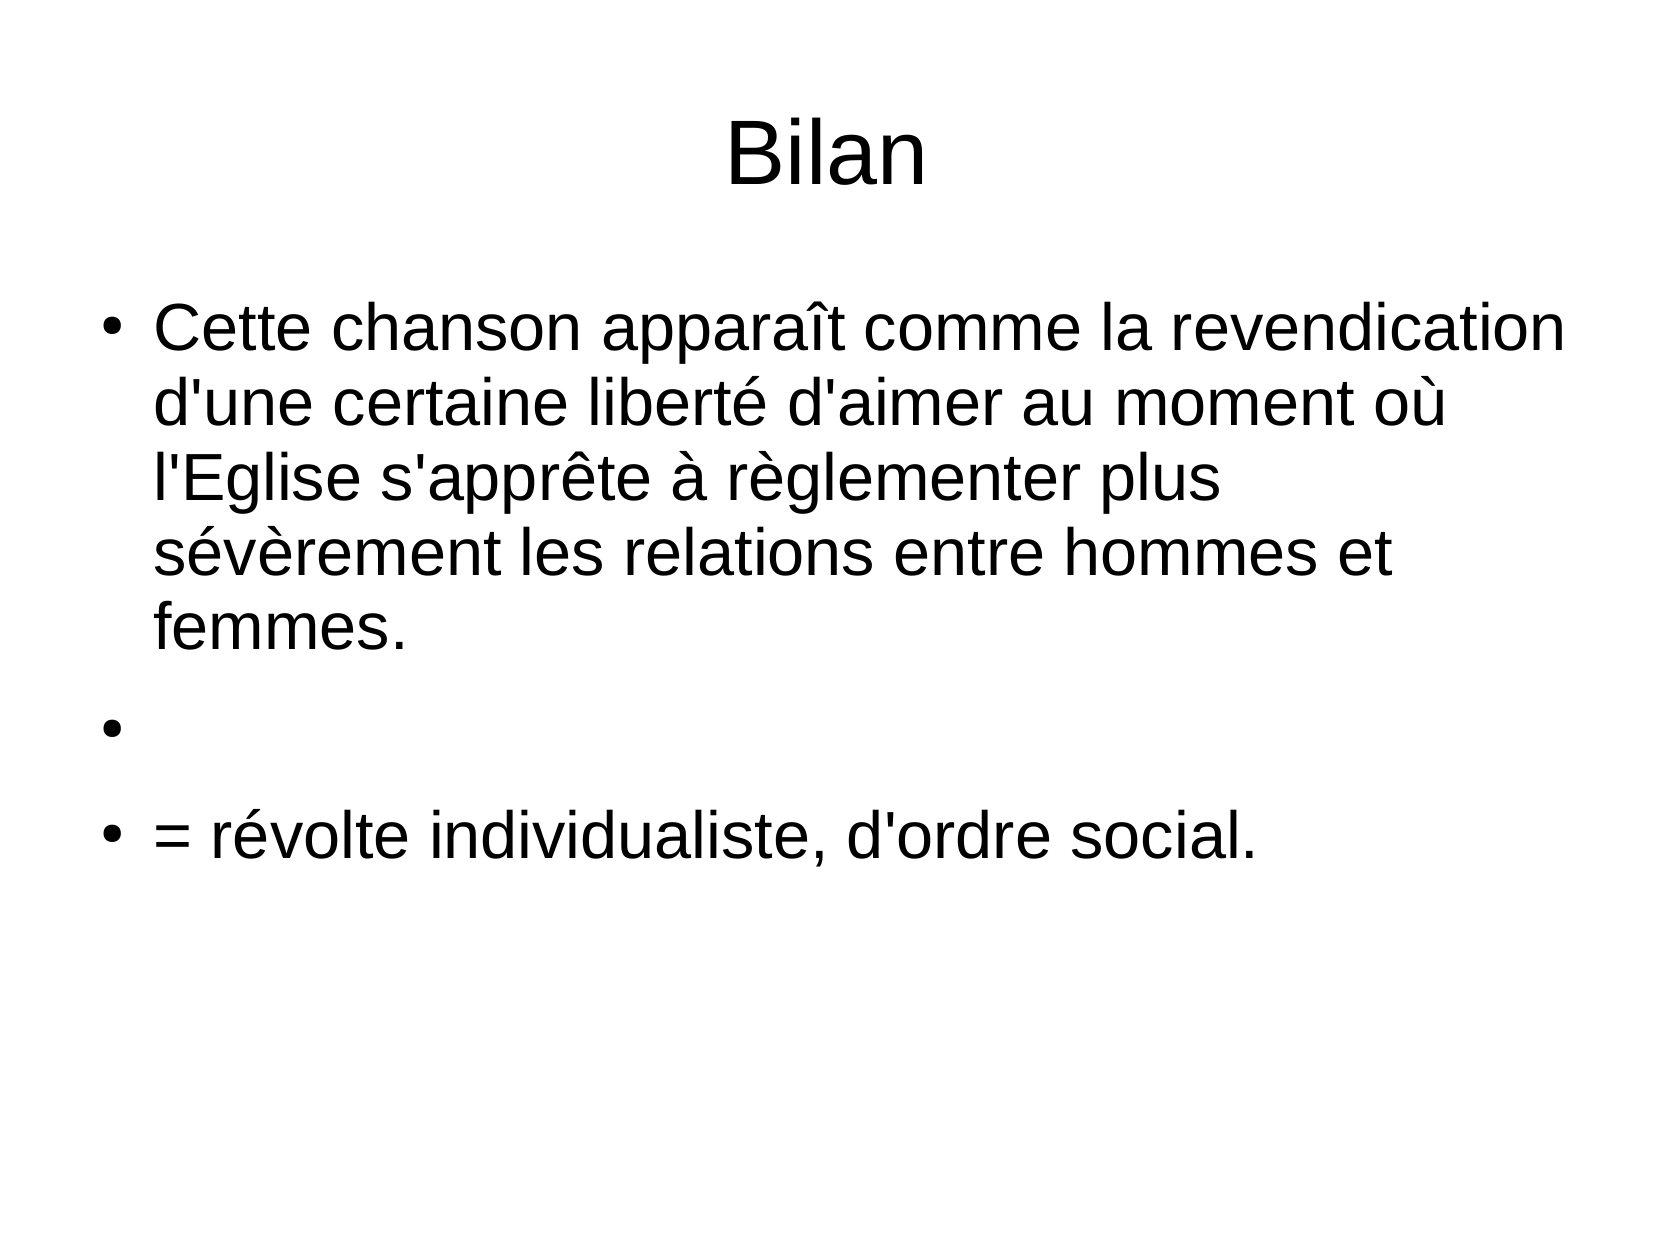

# Bilan
Cette chanson apparaît comme la revendication d'une certaine liberté d'aimer au moment où l'Eglise s'apprête à règlementer plus sévèrement les relations entre hommes et femmes.
= révolte individualiste, d'ordre social.